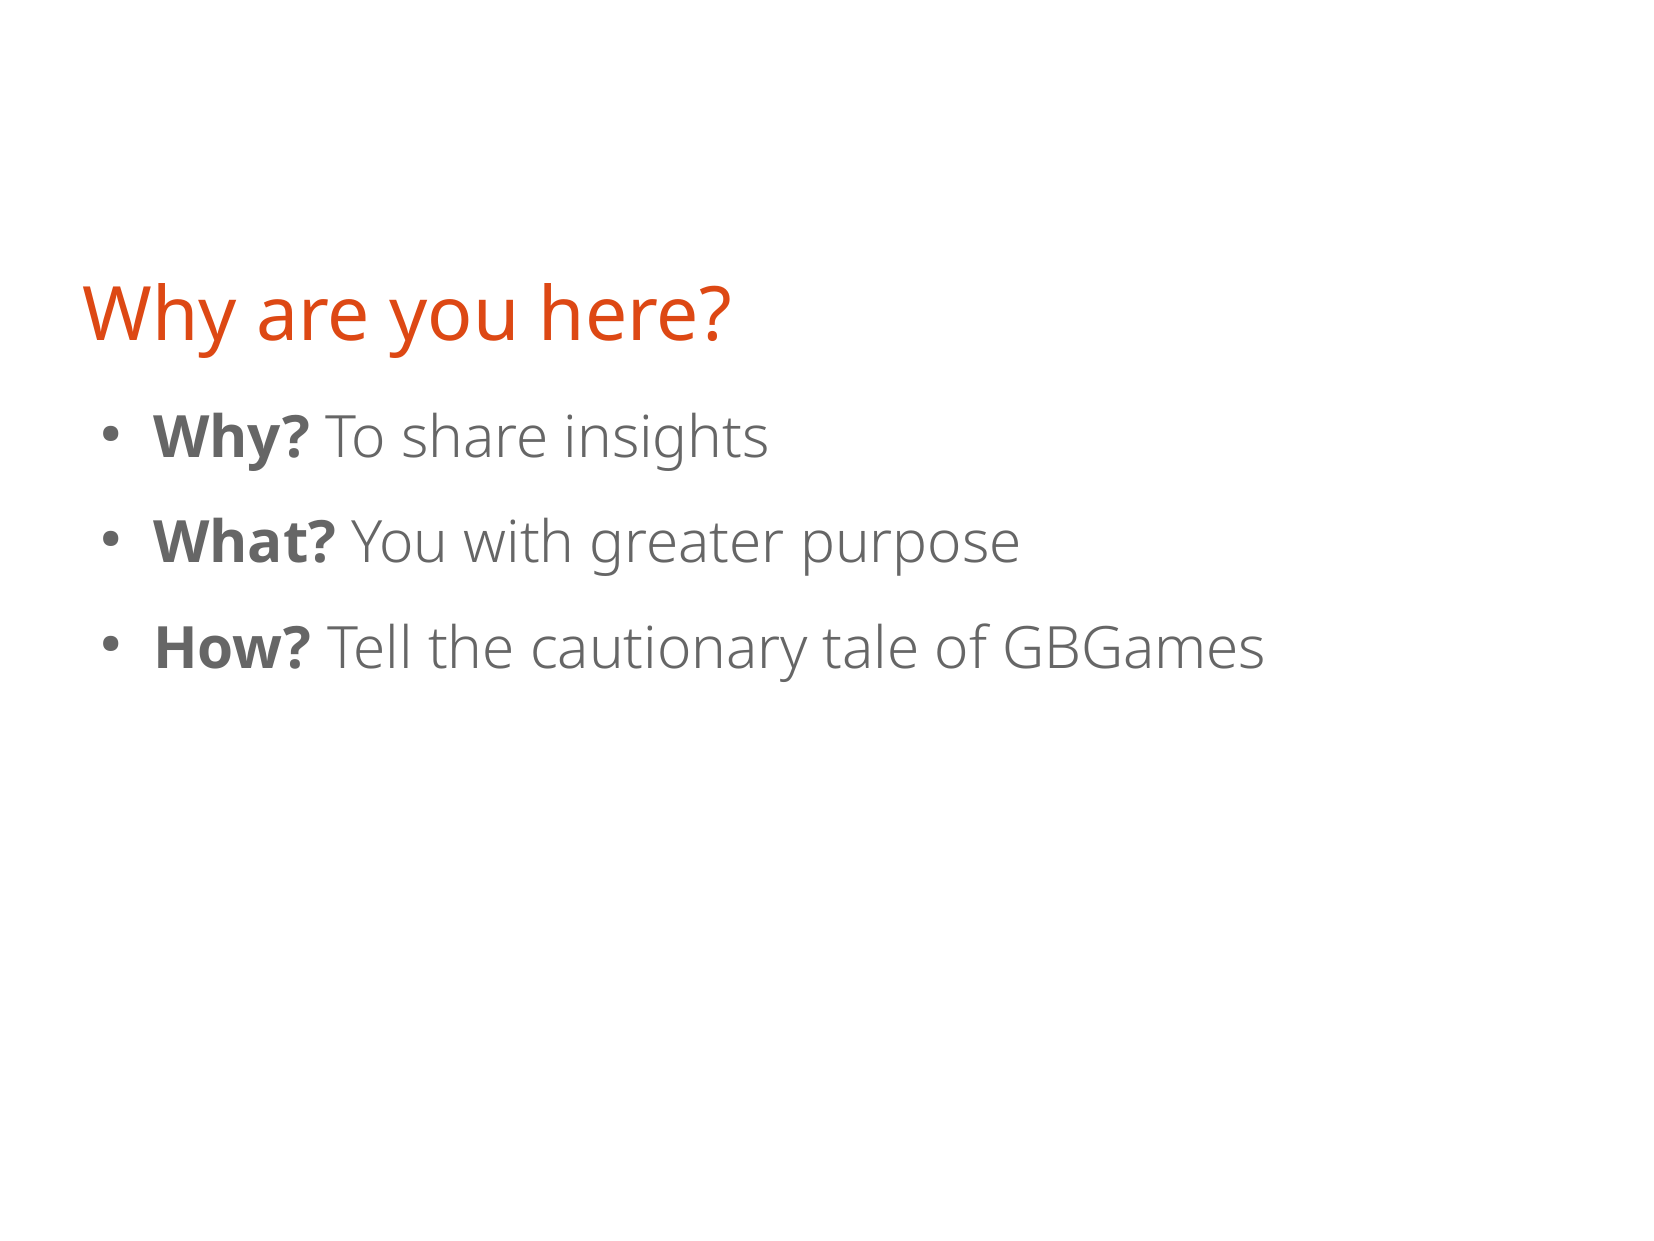

# Why are you here?
Why? To share insights
What? You with greater purpose
How? Tell the cautionary tale of GBGames